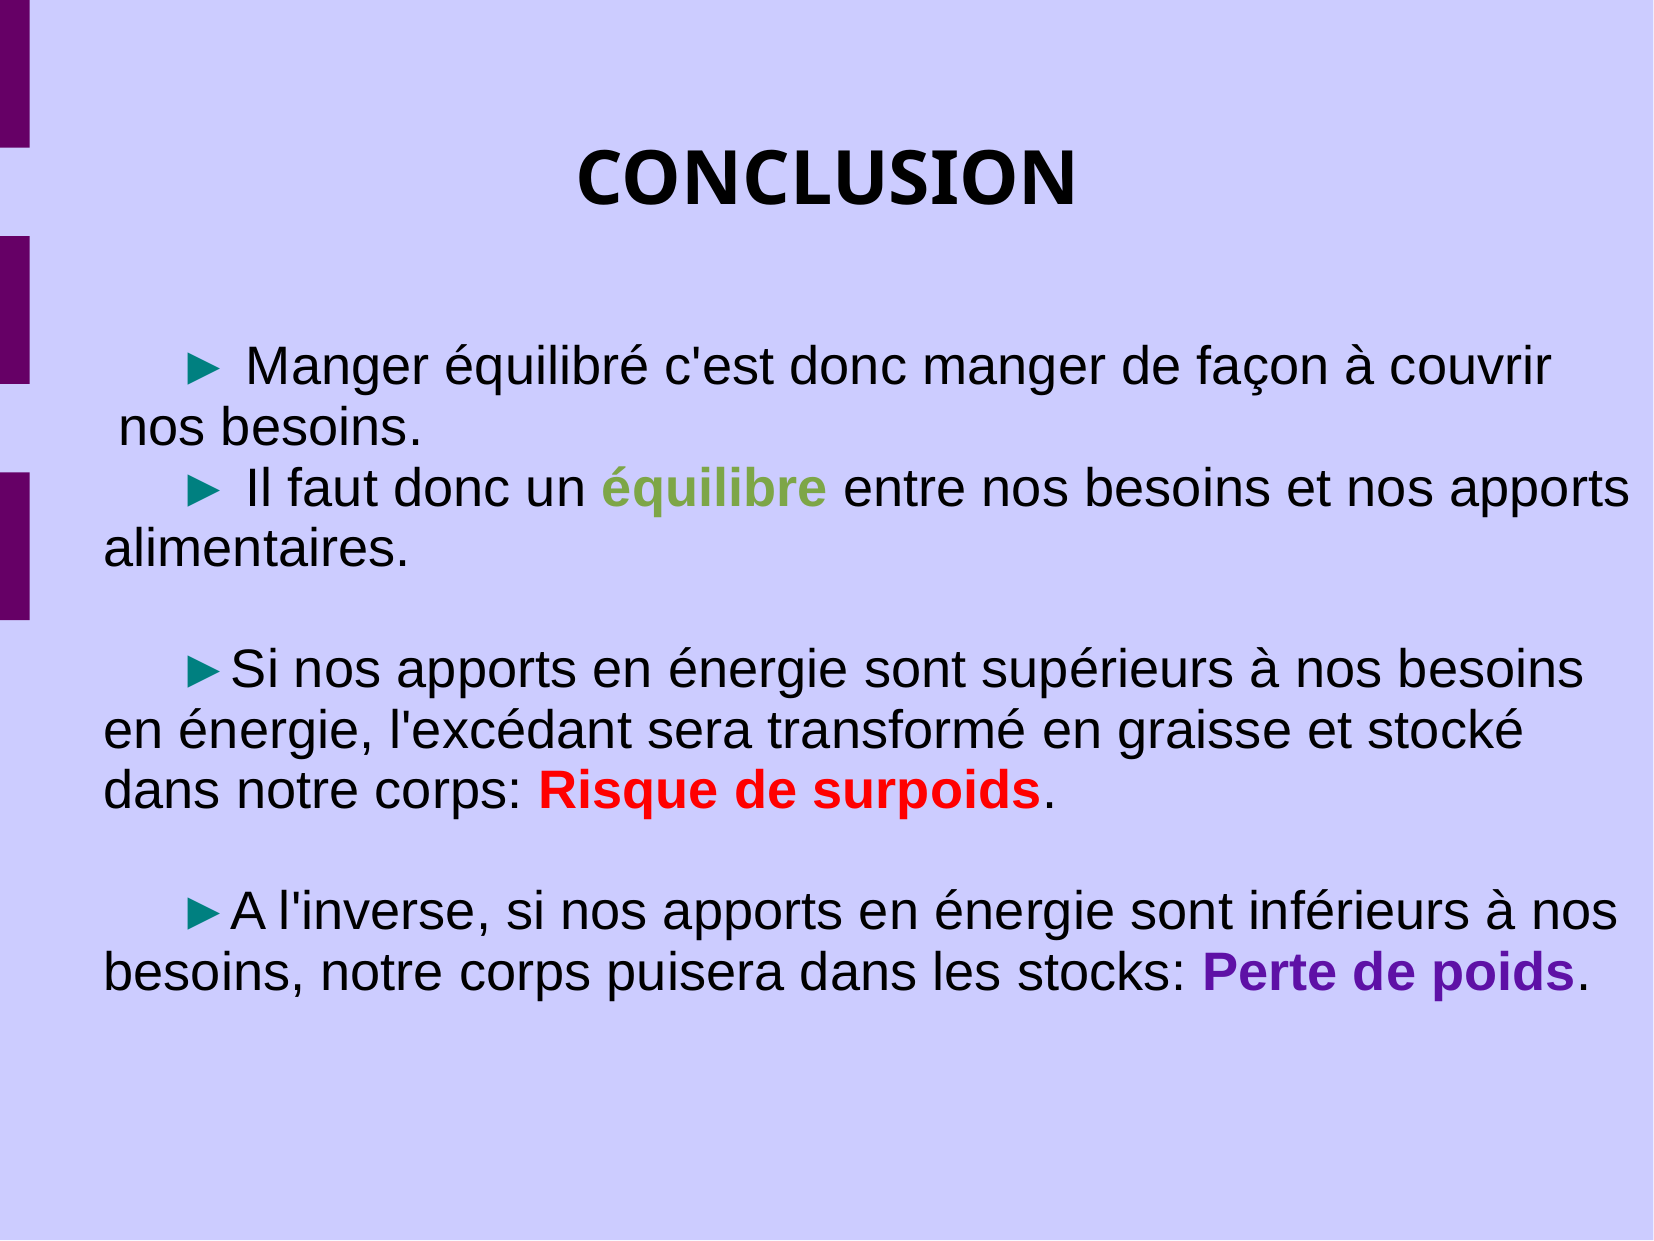

CONCLUSION
	► Manger équilibré c'est donc manger de façon à couvrir
 nos besoins.
	► Il faut donc un équilibre entre nos besoins et nos apports
alimentaires.
	►Si nos apports en énergie sont supérieurs à nos besoins
en énergie, l'excédant sera transformé en graisse et stocké
dans notre corps: Risque de surpoids.
	►A l'inverse, si nos apports en énergie sont inférieurs à nos
besoins, notre corps puisera dans les stocks: Perte de poids.